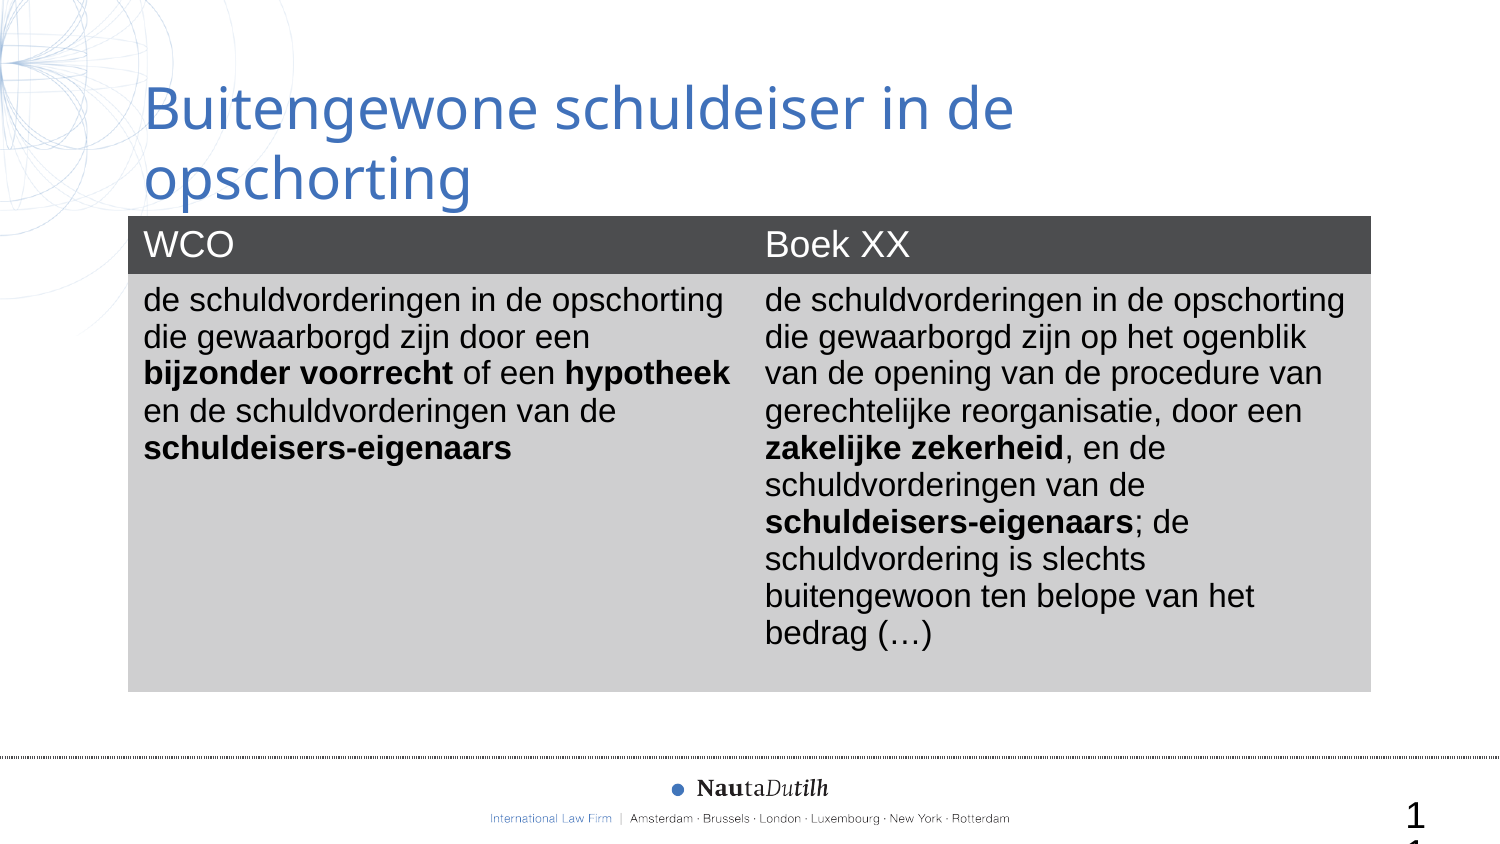

# Buitengewone schuldeiser in de opschorting
| WCO | Boek XX |
| --- | --- |
| de schuldvorderingen in de opschorting die gewaarborgd zijn door een bijzonder voorrecht of een hypotheek en de schuldvorderingen van de schuldeisers-eigenaars | de schuldvorderingen in de opschorting die gewaarborgd zijn op het ogenblik van de opening van de procedure van gerechtelijke reorganisatie, door een zakelijke zekerheid, en de schuldvorderingen van de schuldeisers-eigenaars; de schuldvordering is slechts buitengewoon ten belope van het bedrag (…) |